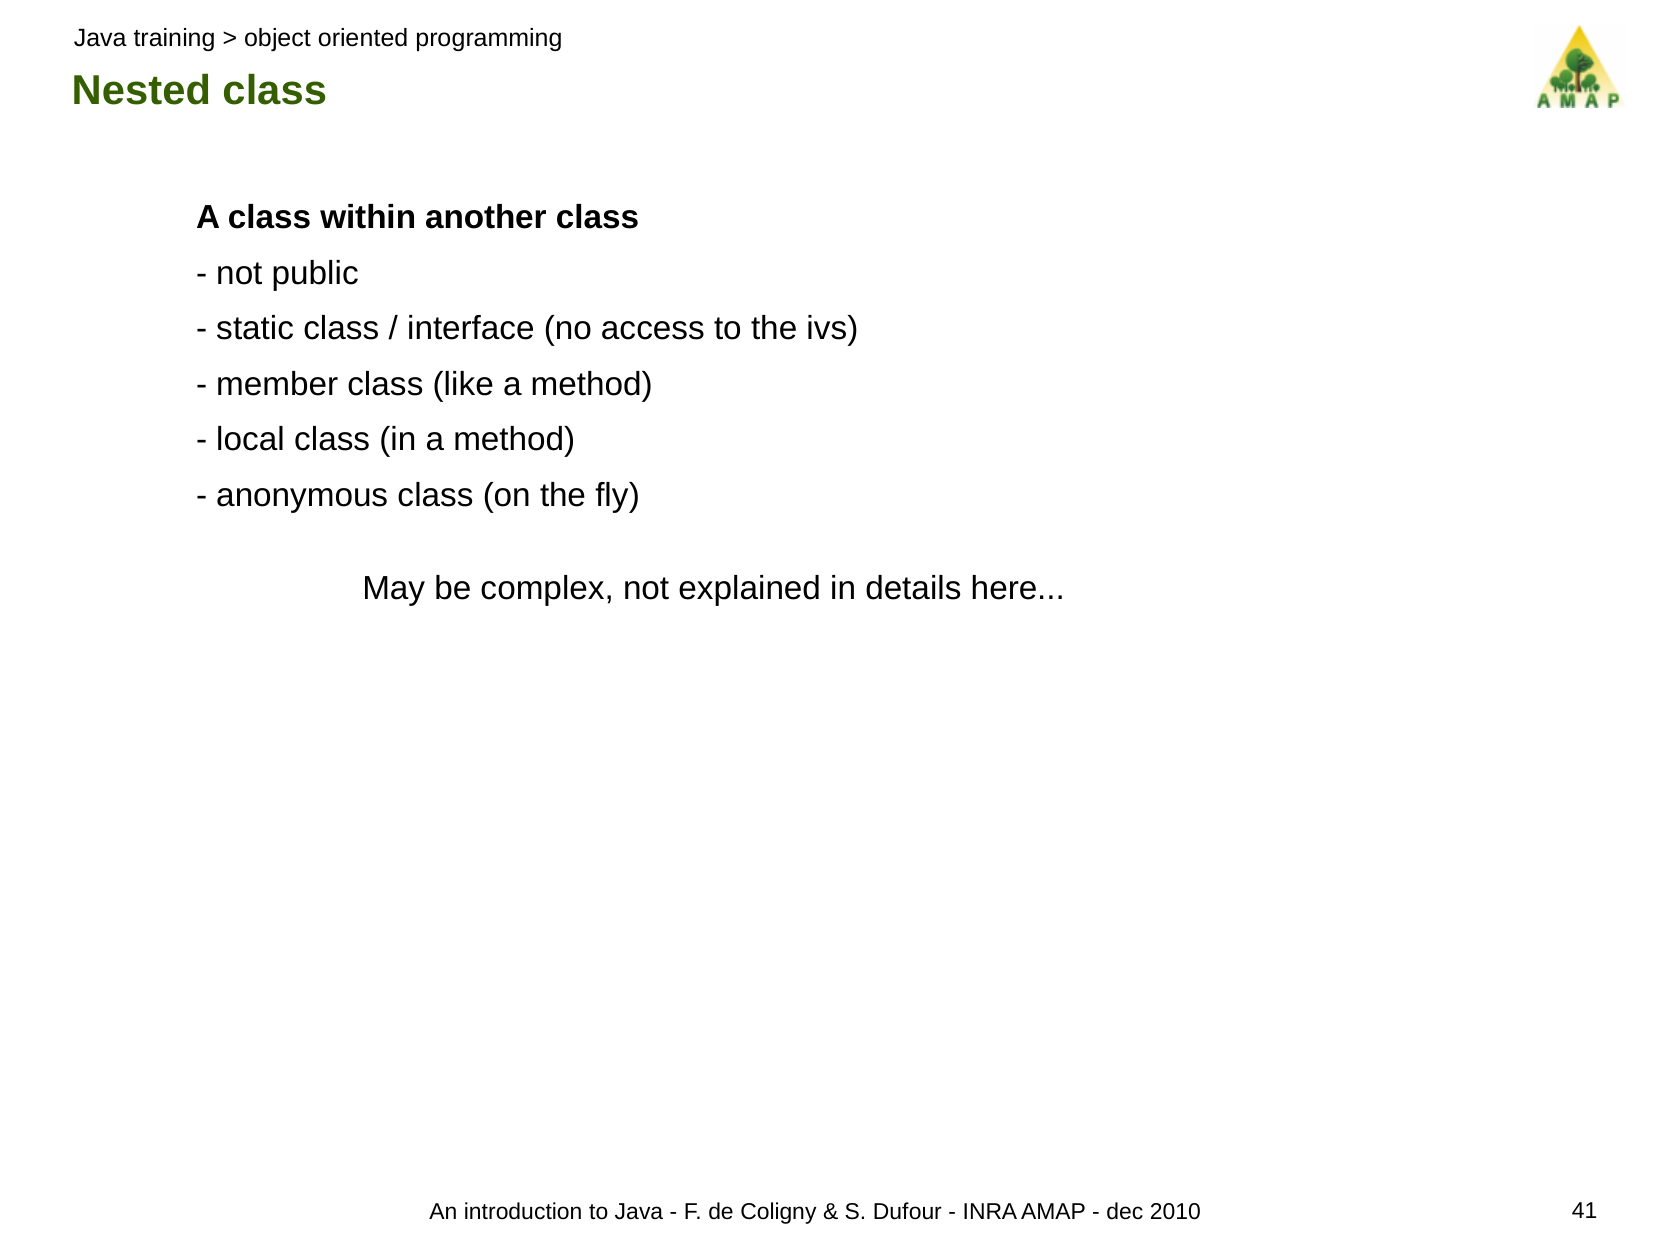

Java training > object oriented programming
Nested class
A class within another class
- not public
- static class / interface (no access to the ivs)
- member class (like a method)
- local class (in a method)
- anonymous class (on the fly)
May be complex, not explained in details here...
41